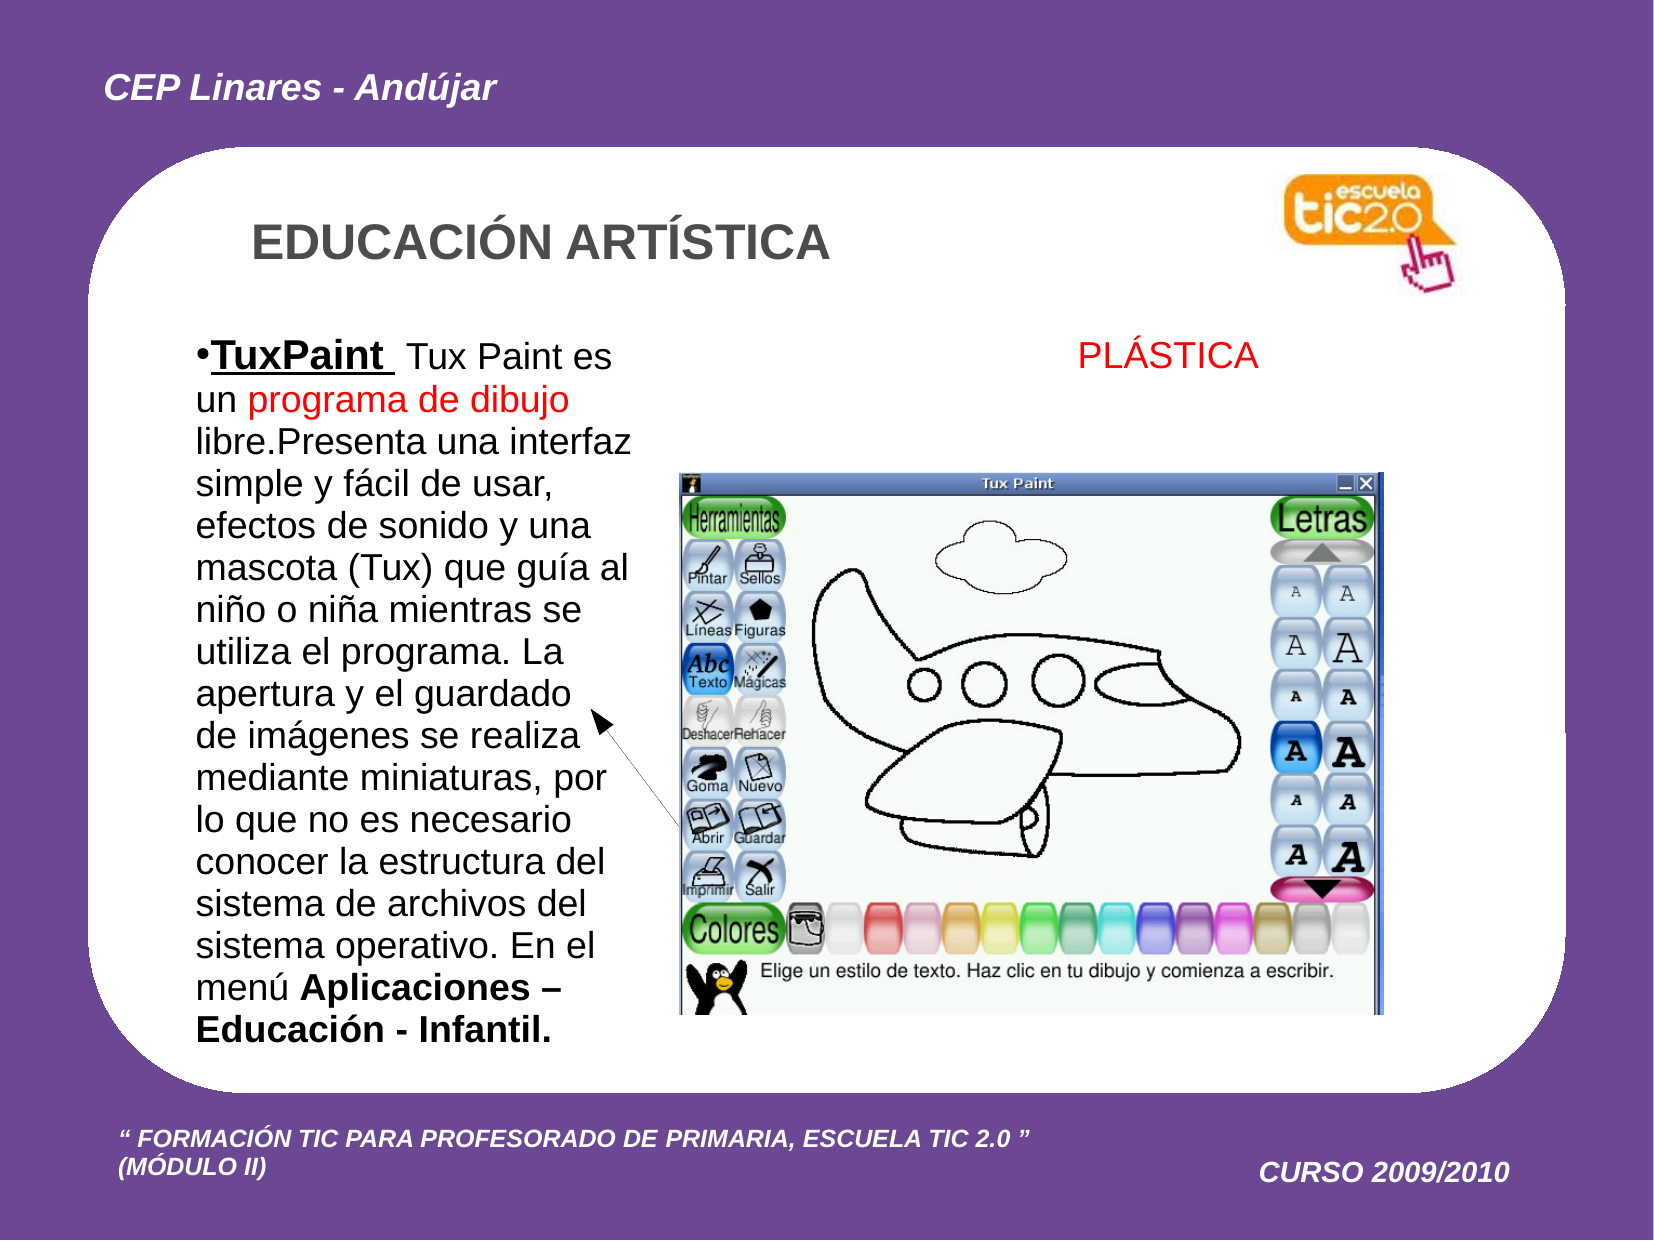

EDUCACIÓN ARTÍSTICA
TuxPaint Tux Paint es un programa de dibujo libre.Presenta una interfaz simple y fácil de usar, efectos de sonido y una
mascota (Tux) que guía al niño o niña mientras se utiliza el programa. La apertura y el guardado
de imágenes se realiza mediante miniaturas, por lo que no es necesario conocer la estructura del
sistema de archivos del sistema operativo. En el menú Aplicaciones – Educación - Infantil.
PLÁSTICA